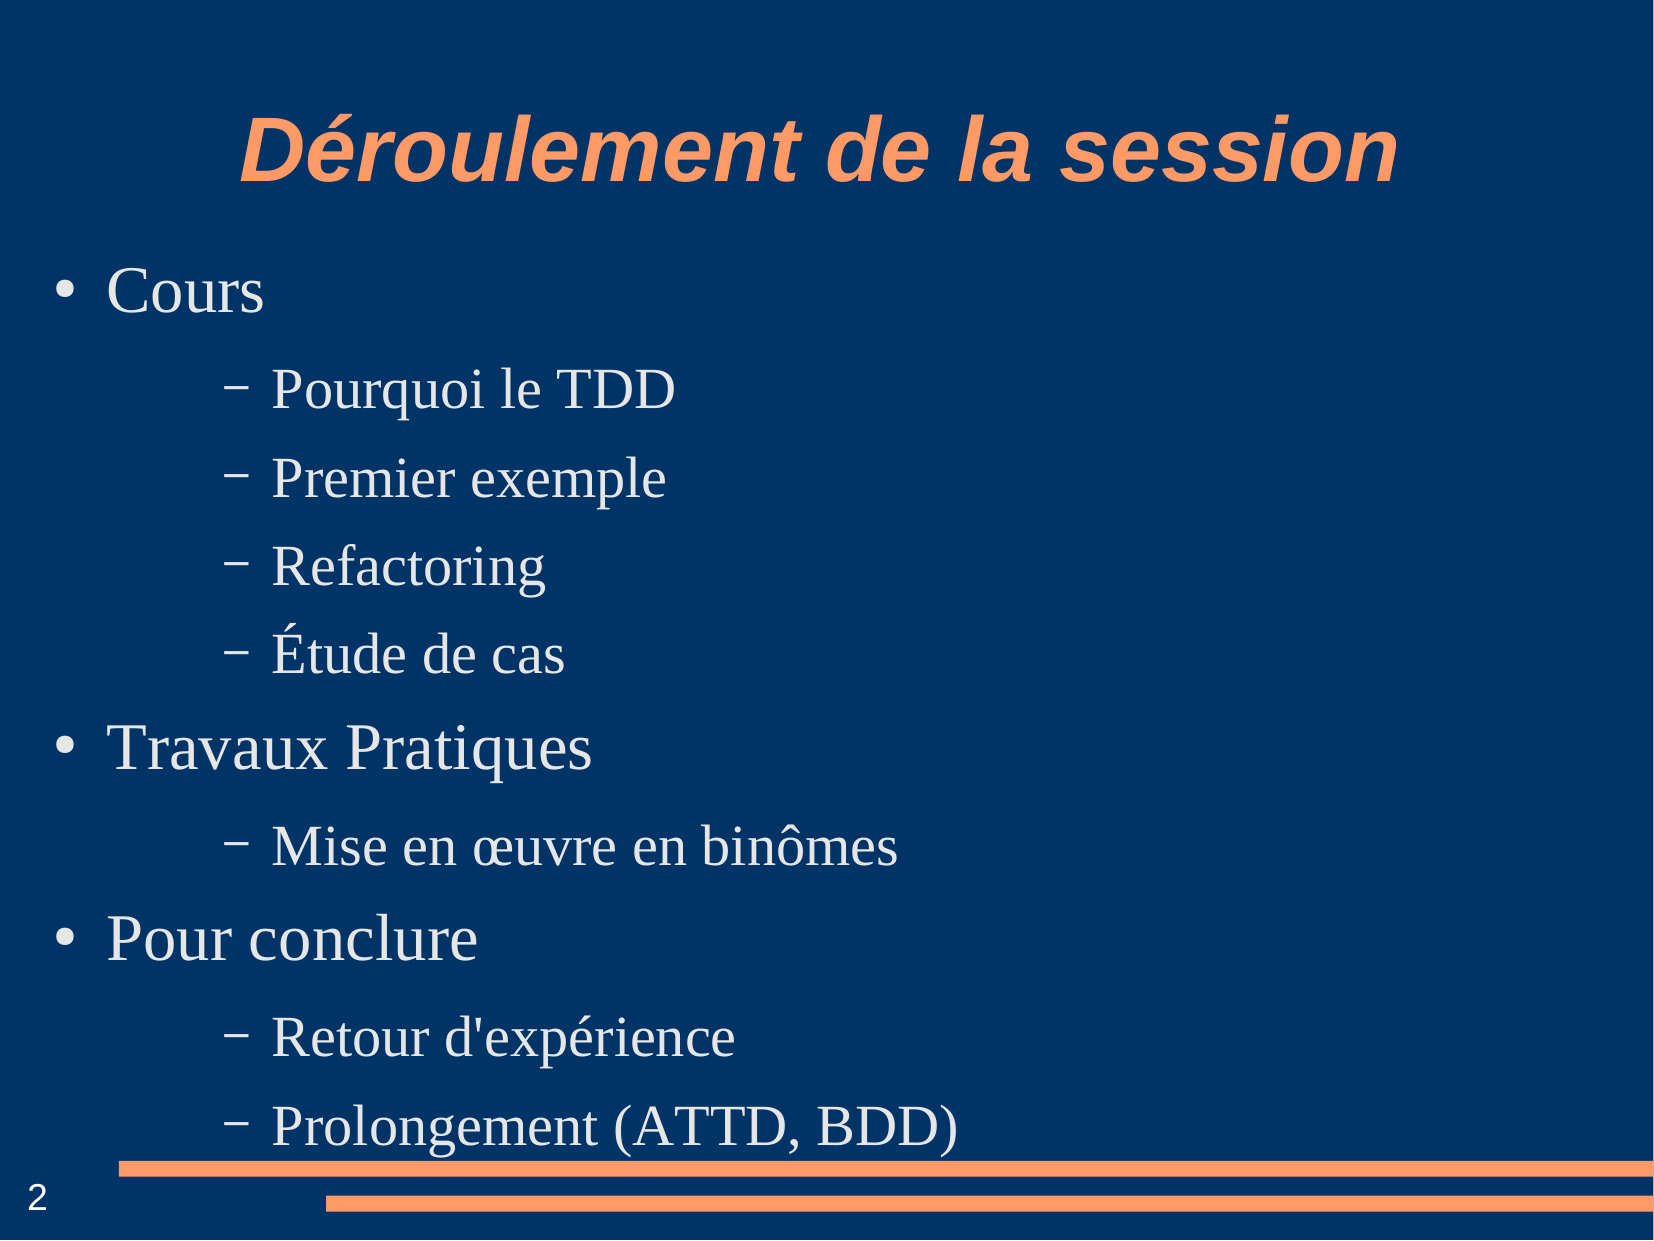

# Déroulement de la session
Cours
Pourquoi le TDD
Premier exemple
Refactoring
Étude de cas
Travaux Pratiques
Mise en œuvre en binômes
Pour conclure
Retour d'expérience
Prolongement (ATTD, BDD)